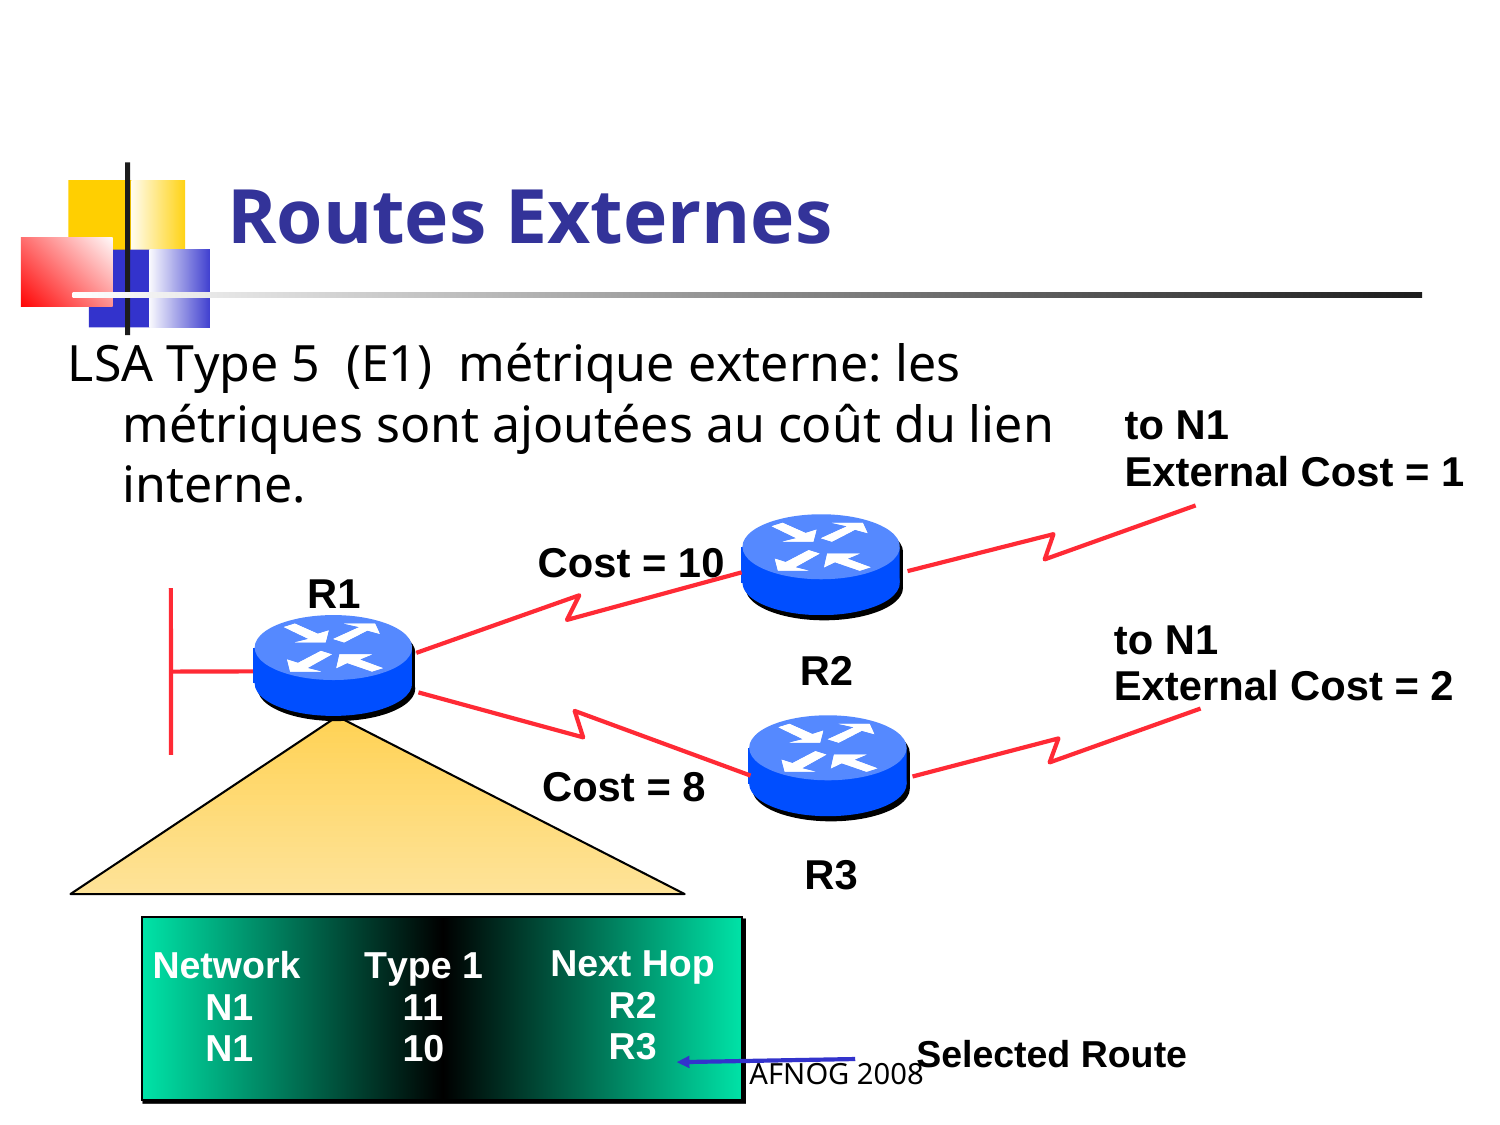

# Routes Externes
LSA Type 5 (E1) métrique externe: les métriques sont ajoutées au coût du lien interne.
to N1
External Cost = 1
R1
to N1
External Cost = 2
R2
R3
Cost = 10
Cost = 8
Next Hop
R2
R3
 Network
N1
N1
Type 1
11
10
AFNOG 2008
Selected Route